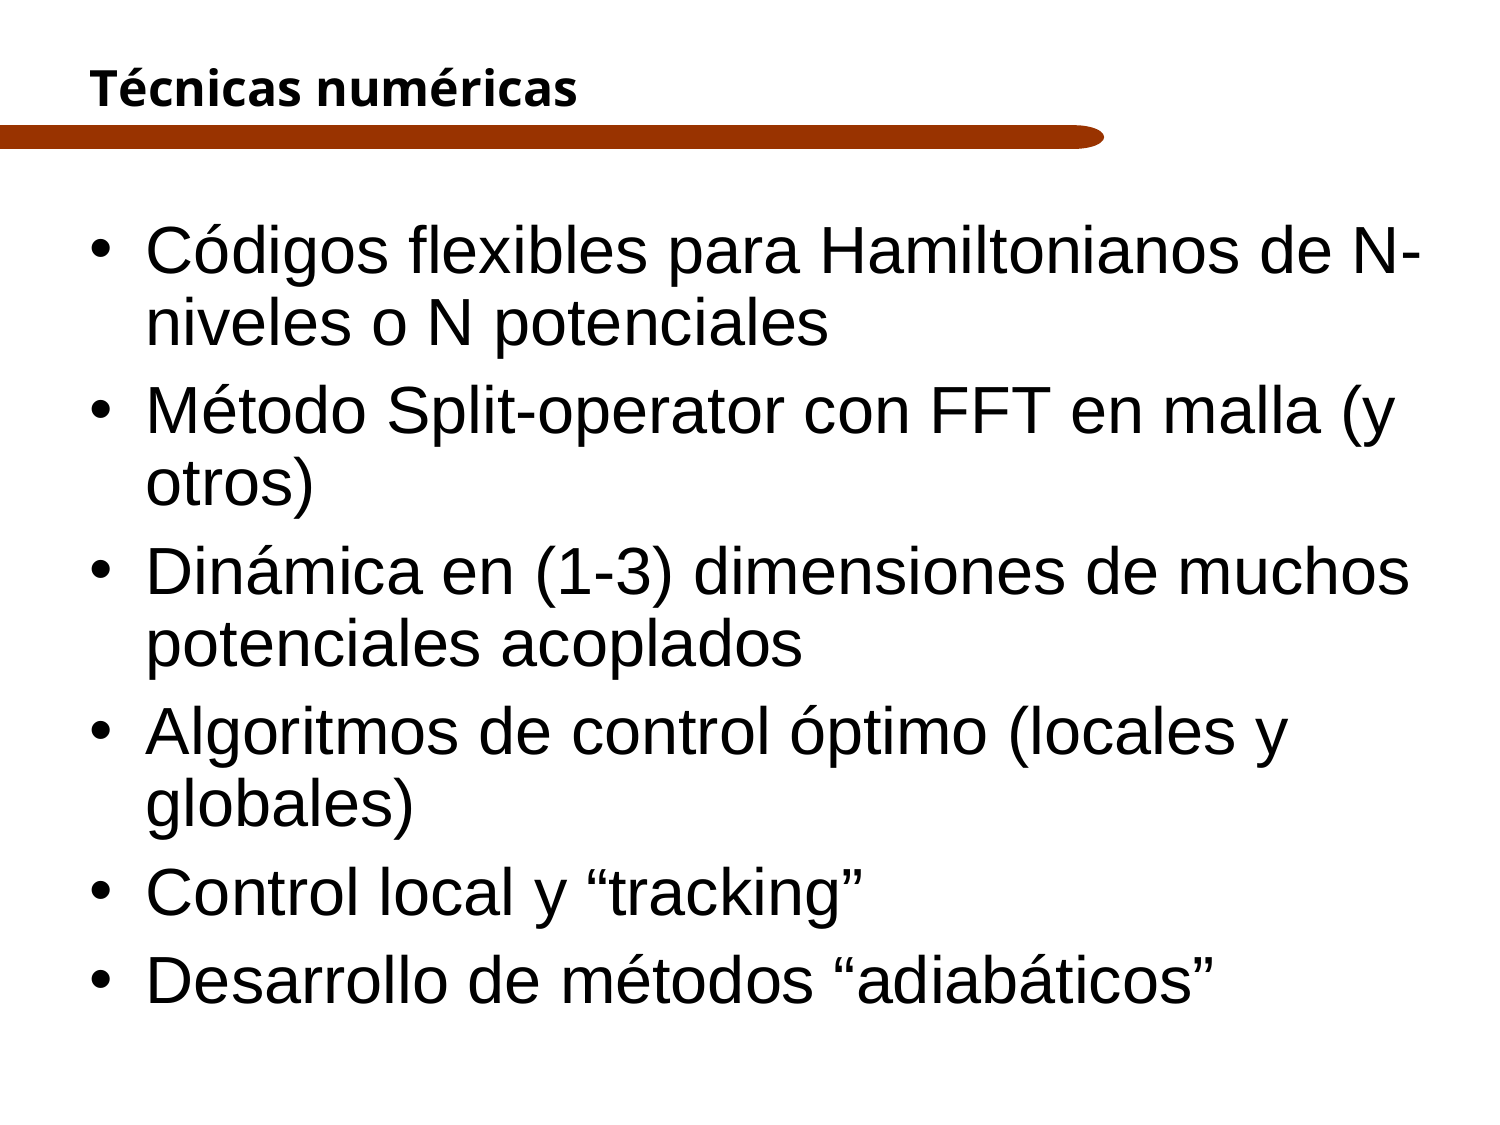

# Técnicas numéricas
Códigos flexibles para Hamiltonianos de N-niveles o N potenciales
Método Split-operator con FFT en malla (y otros)
Dinámica en (1-3) dimensiones de muchos potenciales acoplados
Algoritmos de control óptimo (locales y globales)
Control local y “tracking”
Desarrollo de métodos “adiabáticos”